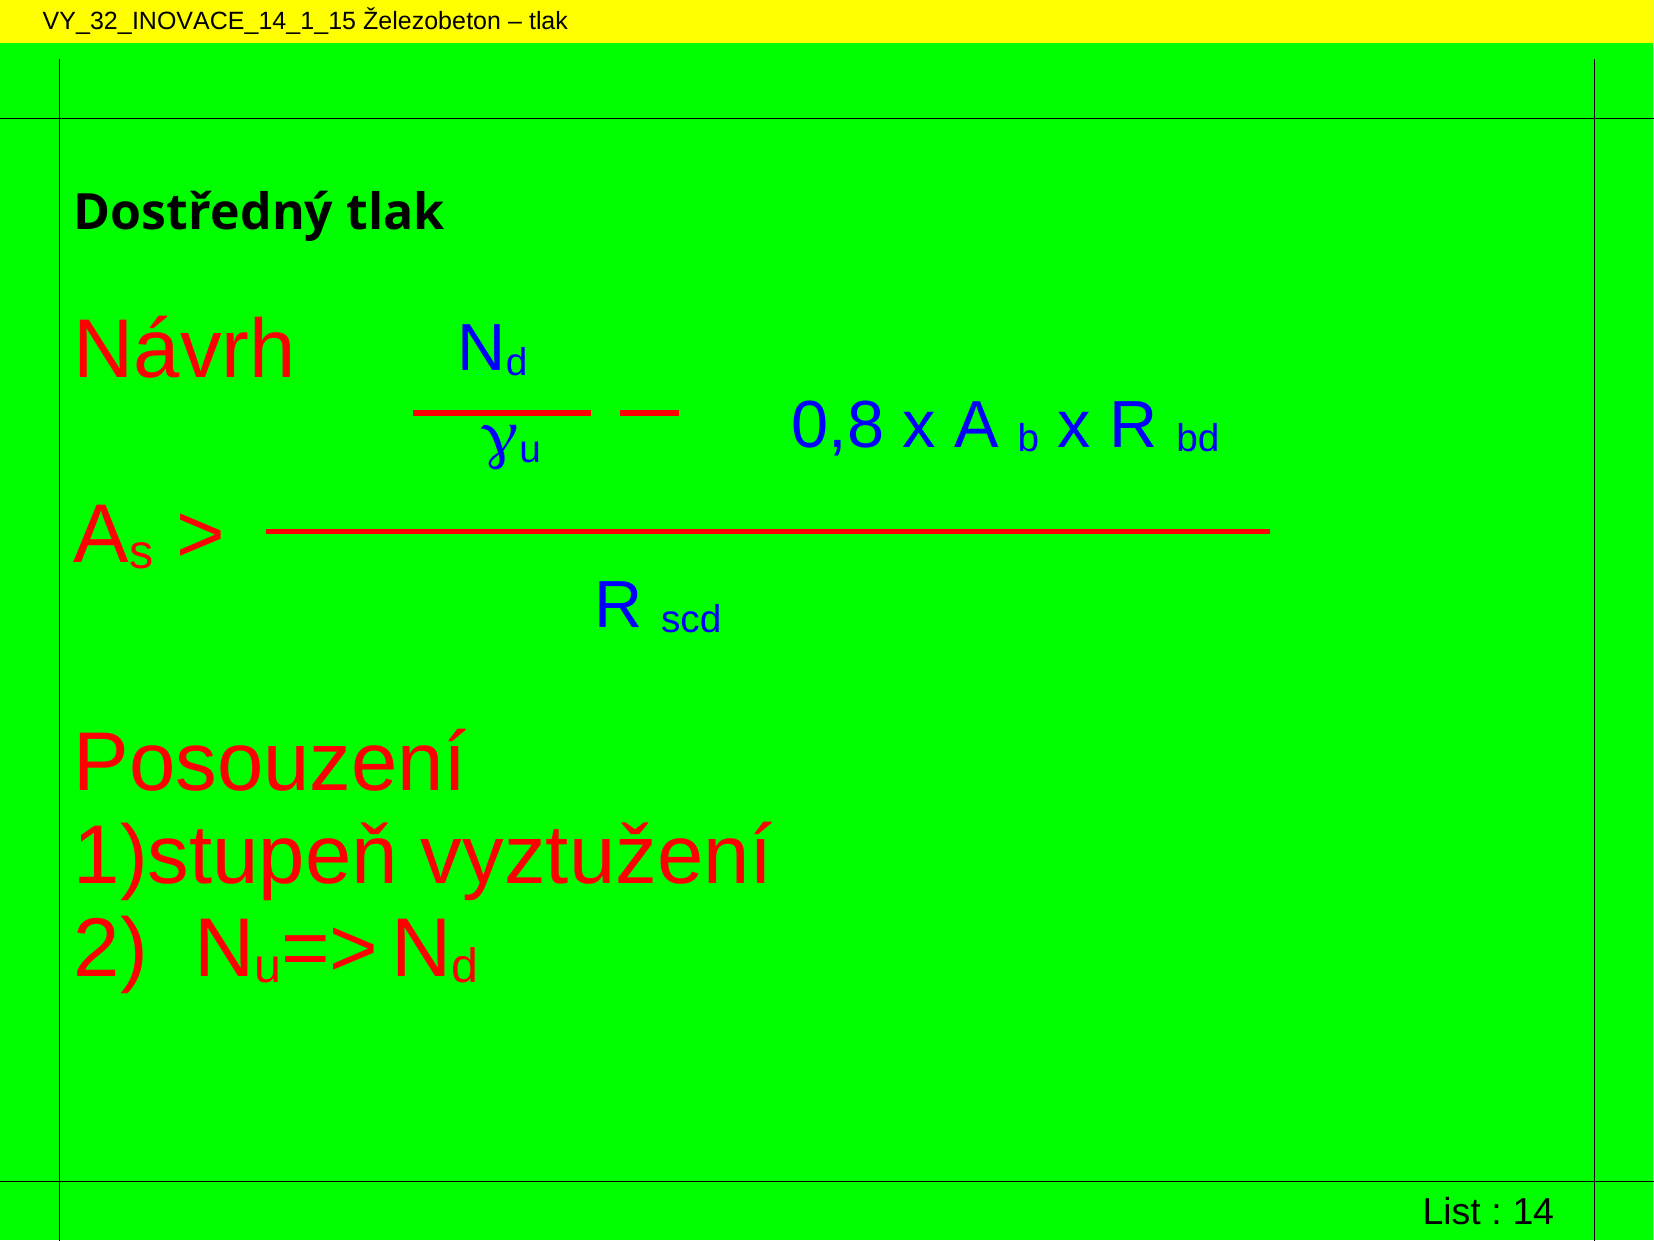

VY_32_INOVACE_14_1_15 Železobeton – tlak
Dostředný tlak
Návrh
As >
Posouzení
1)stupeň vyztužení
2) Nu=> Nd
Nd
 0,8 x A b x R bd
gu
 R scd
List :